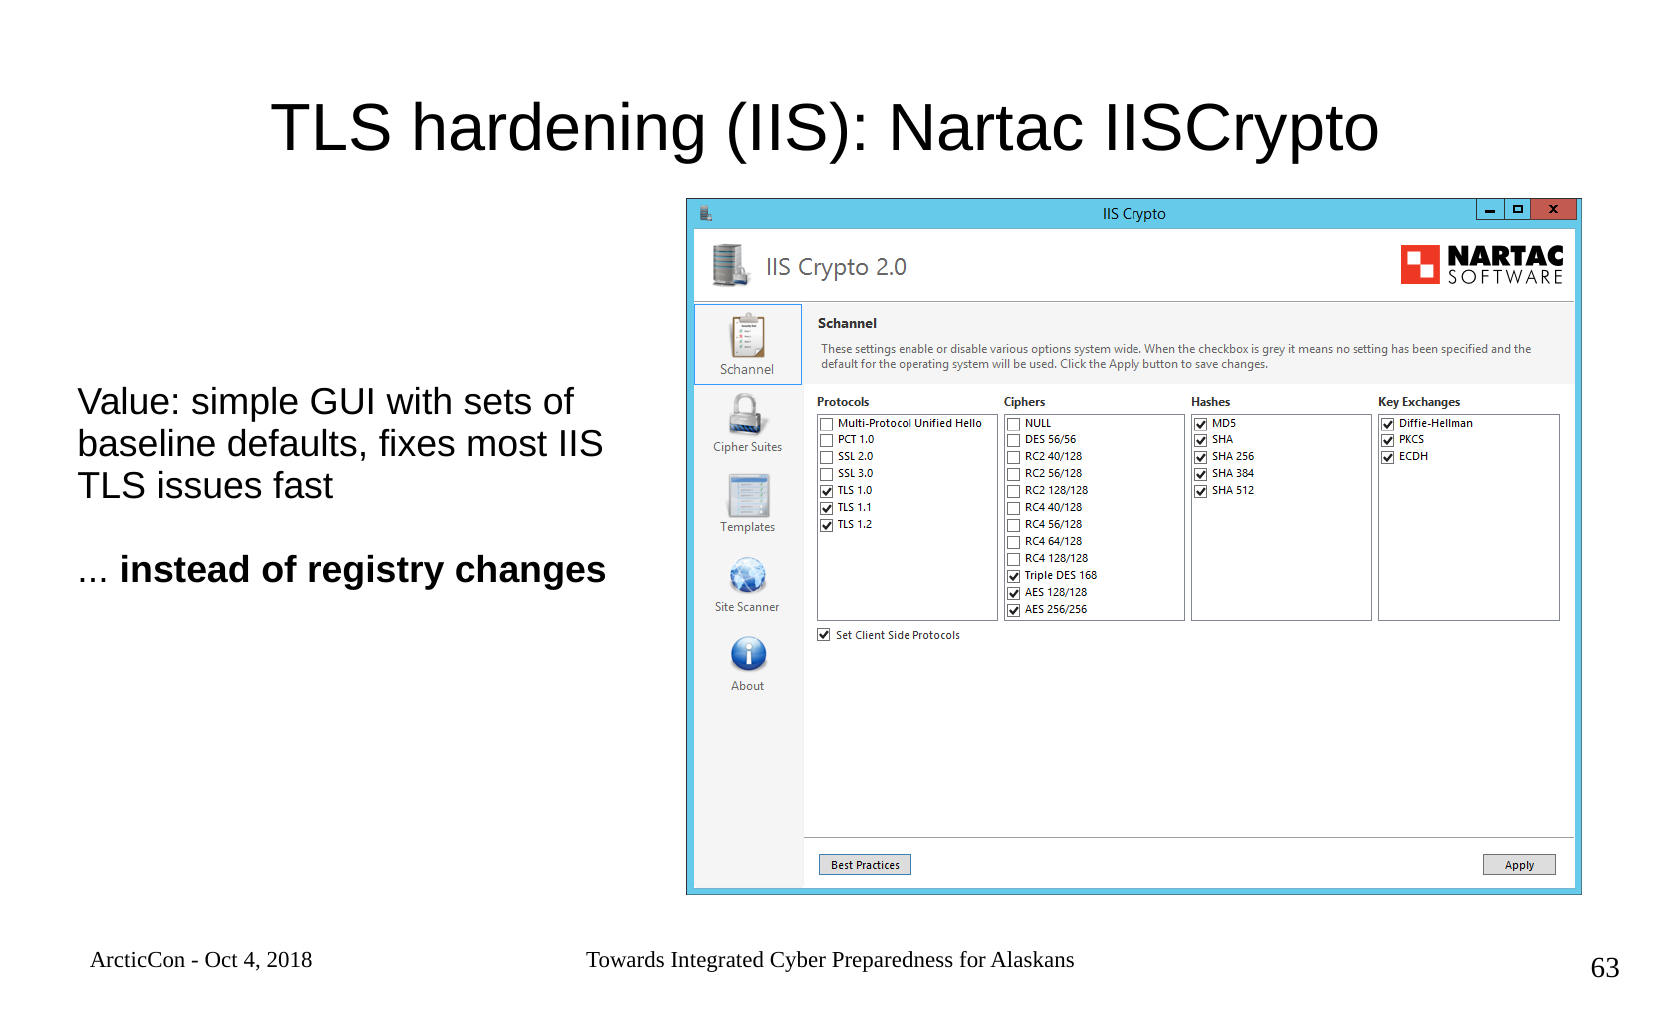

# TLS hardening (IIS): Nartac IISCrypto
Value: simple GUI with sets of baseline defaults, fixes most IIS TLS issues fast
... instead of registry changes